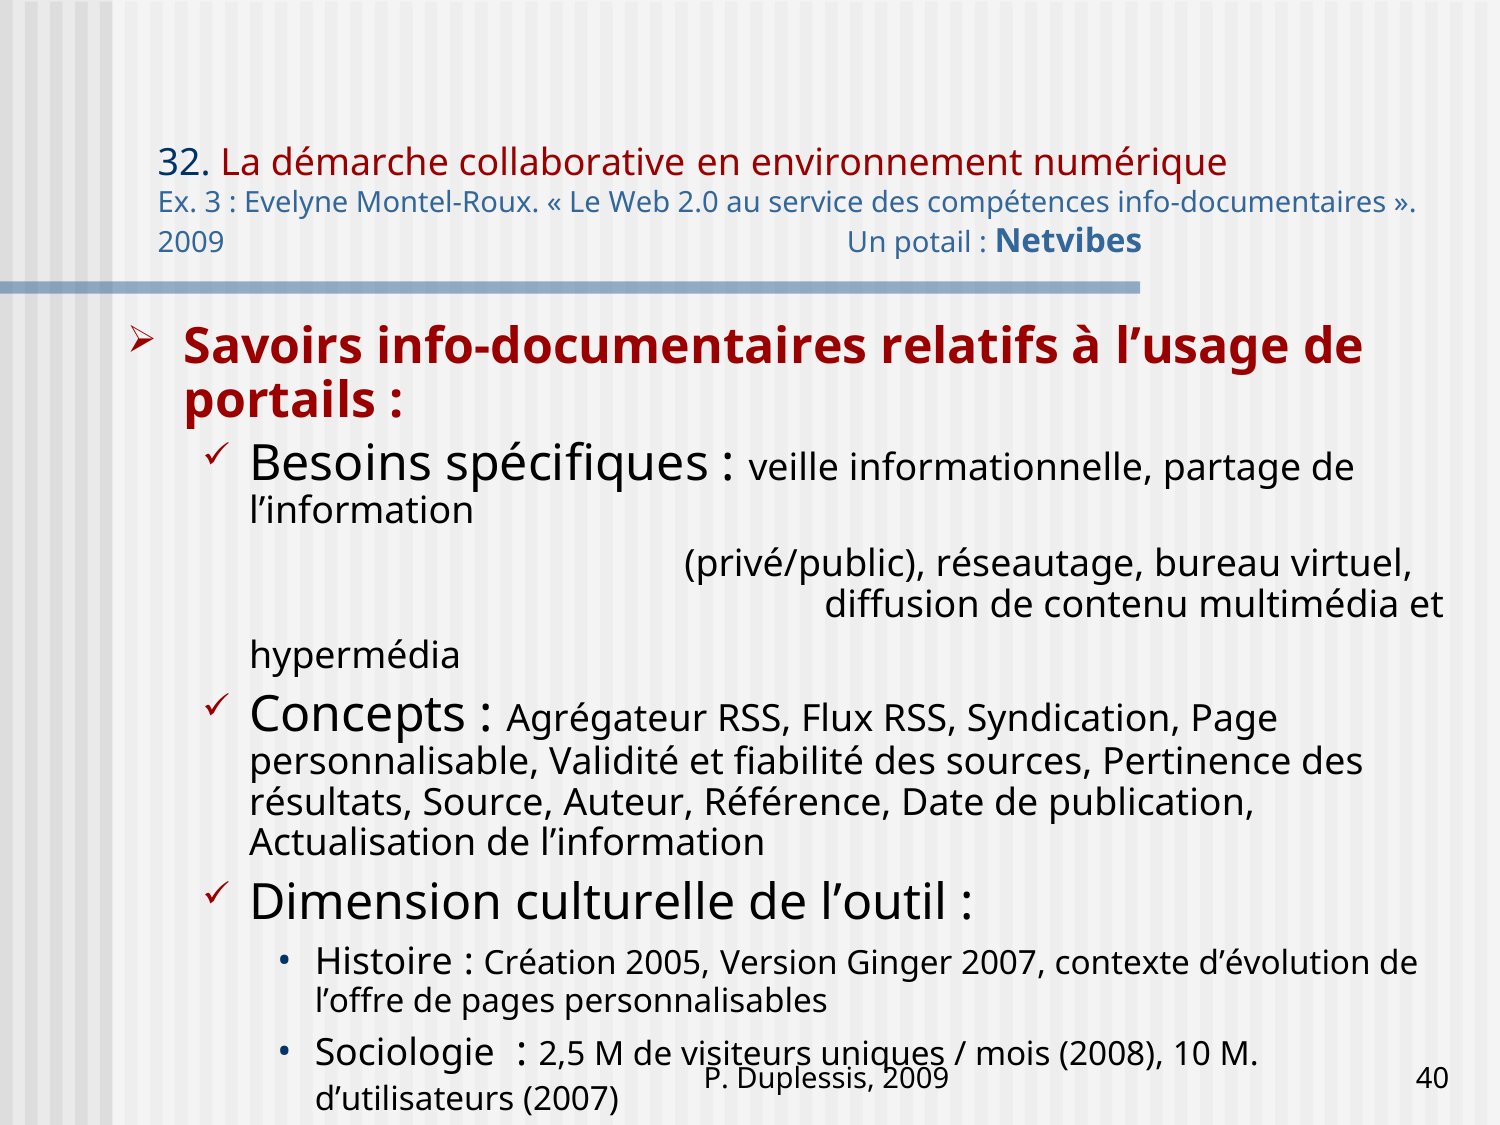

# 32. La démarche collaborative en environnement numérique Ex. 3 : Evelyne Montel-Roux. « Le Web 2.0 au service des compétences info-documentaires ». 2009 Un potail : Netvibes
Savoirs info-documentaires relatifs à l’usage de portails :
Besoins spécifiques : veille informationnelle, partage de l’information
				 (privé/public), réseautage, bureau virtuel, 				 diffusion de contenu multimédia et hypermédia
Concepts : Agrégateur RSS, Flux RSS, Syndication, Page personnalisable, Validité et fiabilité des sources, Pertinence des résultats, Source, Auteur, Référence, Date de publication, Actualisation de l’information
Dimension culturelle de l’outil :
Histoire : Création 2005, Version Ginger 2007, contexte d’évolution de l’offre de pages personnalisables
Sociologie : 2,5 M de visiteurs uniques / mois (2008), 10 M. d’utilisateurs (2007)
Droit : ?
Technologie : RSS, Widgets, Mashups,
Economie : Capital : 16 M $ ; Widgets sponsorisés (enchères, clics) ; « transformer un concept en business »
P. Duplessis, 2009
40